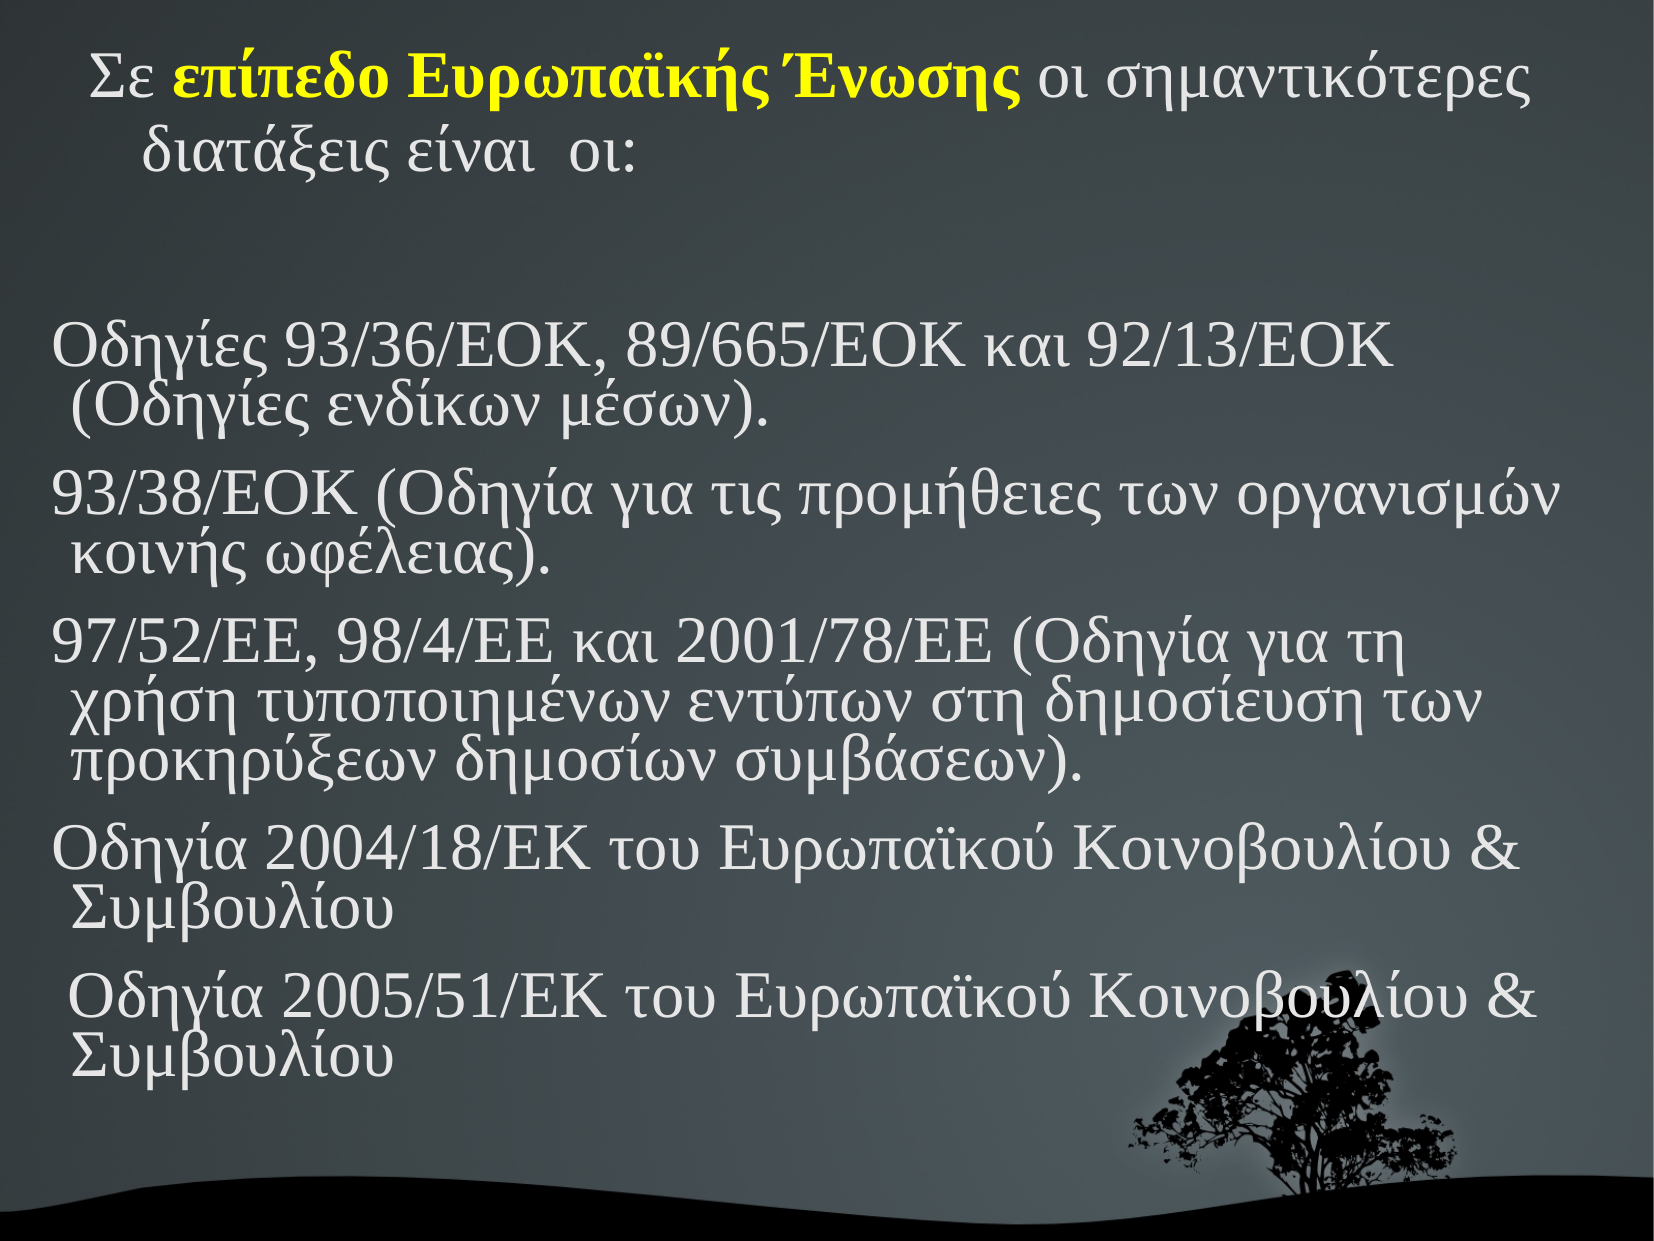

# Σε επίπεδο Ευρωπαϊκής Ένωσης οι σημαντικότερες διατάξεις είναι οι:
 Οδηγίες 93/36/ΕΟΚ, 89/665/ΕΟΚ και 92/13/ΕΟΚ (Οδηγίες ενδίκων μέσων).
 93/38/ΕΟΚ (Οδηγία για τις προμήθειες των οργανισμών κοινής ωφέλειας).
 97/52/ΕΕ, 98/4/ΕΕ και 2001/78/ΕΕ (Οδηγία για τη χρήση τυποποιημένων εντύπων στη δημοσίευση των προκηρύξεων δημοσίων συμβάσεων).
 Οδηγία 2004/18/ΕΚ του Ευρωπαϊκού Κοινοβουλίου & Συμβουλίου
 Οδηγία 2005/51/ΕΚ του Ευρωπαϊκού Κοινοβουλίου & Συμβουλίου